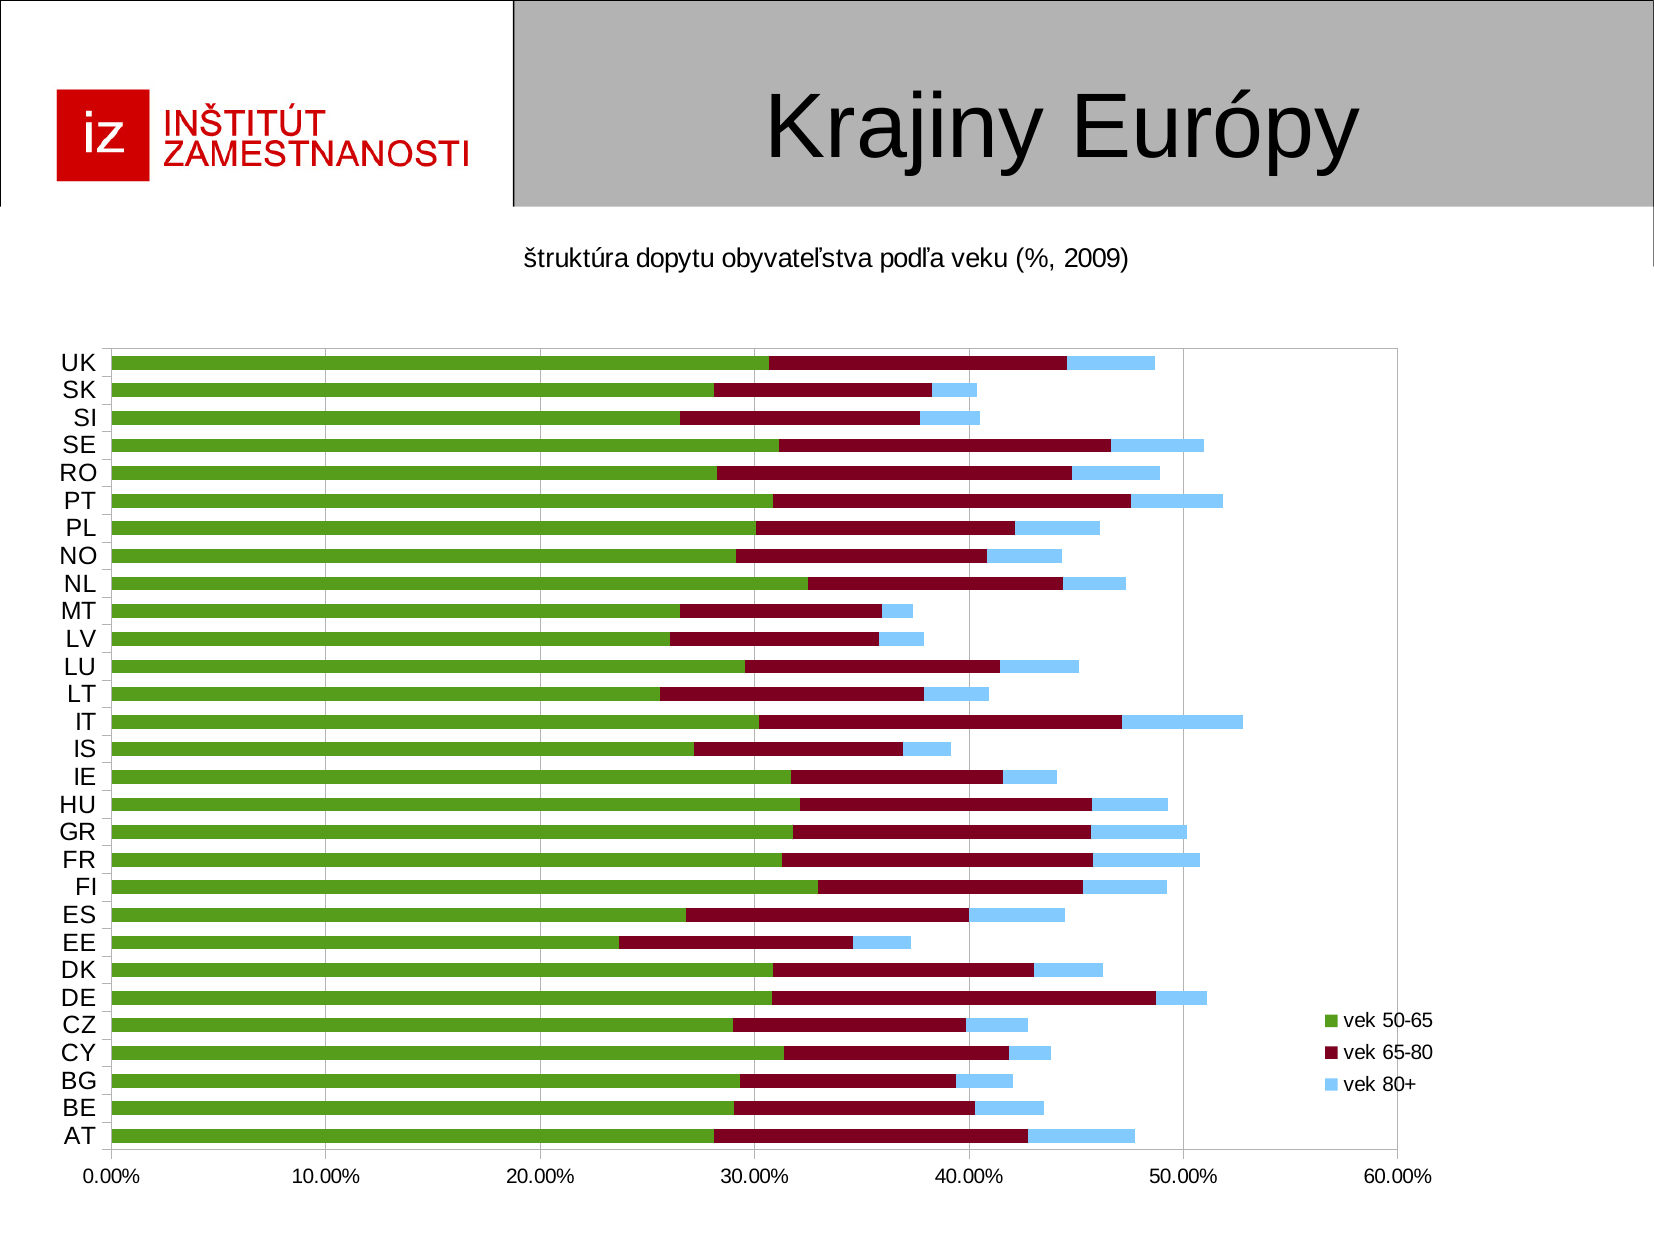

# Krajiny Európy
### Chart: štruktúra dopytu obyvateľstva podľa veku (%, 2009)
| Category | vek 50-65 | vek 65-80 | vek 80+ |
|---|---|---|---|
| AT | 0.28089340081813 | 0.146736251204196 | 0.0499486717171706 |
| BE | 0.290254099040541 | 0.112299389467337 | 0.0322995712998786 |
| BG | 0.293293878373825 | 0.100644953964793 | 0.0267150046342676 |
| CY | 0.31381629728107 | 0.105000250577921 | 0.0192060380511549 |
| CZ | 0.289871042467624 | 0.108814258288526 | 0.0285288592996584 |
| DE | 0.307912710664012 | 0.179436871242562 | 0.0236614965847774 |
| DK | 0.308362275549823 | 0.121856466851782 | 0.0321097087885402 |
| EE | 0.236657383403729 | 0.109199836428236 | 0.02707972184697 |
| ES | 0.268070026969079 | 0.131712729781871 | 0.0449091279605439 |
| FI | 0.329367044849496 | 0.123703314191294 | 0.039384865016665 |
| FR | 0.312553968632405 | 0.145316547212815 | 0.0496026861076772 |
| GR | 0.317748205433954 | 0.139302805590647 | 0.0447689438547895 |
| HU | 0.32106967003259 | 0.136350395862499 | 0.0354120070168063 |
| IE | 0.316671649932272 | 0.0993523766069398 | 0.0249597326242024 |
| IS | 0.2715727199153 | 0.0976365674738478 | 0.022554239875147 |
| IT | 0.301840107883869 | 0.169527419954994 | 0.0565552800914501 |
| LT | 0.255939371853556 | 0.122843636182495 | 0.0302802623529737 |
| LU | 0.295222073943794 | 0.119249832577354 | 0.0365951563923054 |
| LV | 0.260413123661502 | 0.0975394071581751 | 0.0208348225000396 |
| MT | 0.265241477903377 | 0.0939941690472798 | 0.0147884175593367 |
| NL | 0.325031947343266 | 0.118699373856757 | 0.0294599591775845 |
| NO | 0.29138588159727 | 0.116779063365437 | 0.0350655714518435 |
| PL | 0.300464580383136 | 0.120871739266984 | 0.03993945774163 |
| PT | 0.308497257256266 | 0.167011602918142 | 0.043025876071447 |
| RO | 0.28225338694242 | 0.165686709769254 | 0.0411408873667091 |
| SE | 0.311472012679737 | 0.154839052396507 | 0.0432828991550009 |
| SI | 0.265357540323708 | 0.111874419577777 | 0.027862220619763 |
| SK | 0.281136663160395 | 0.101394533735886 | 0.0212855339761993 |
| UK | 0.306709718946678 | 0.139053704925139 | 0.0407446181564481 |